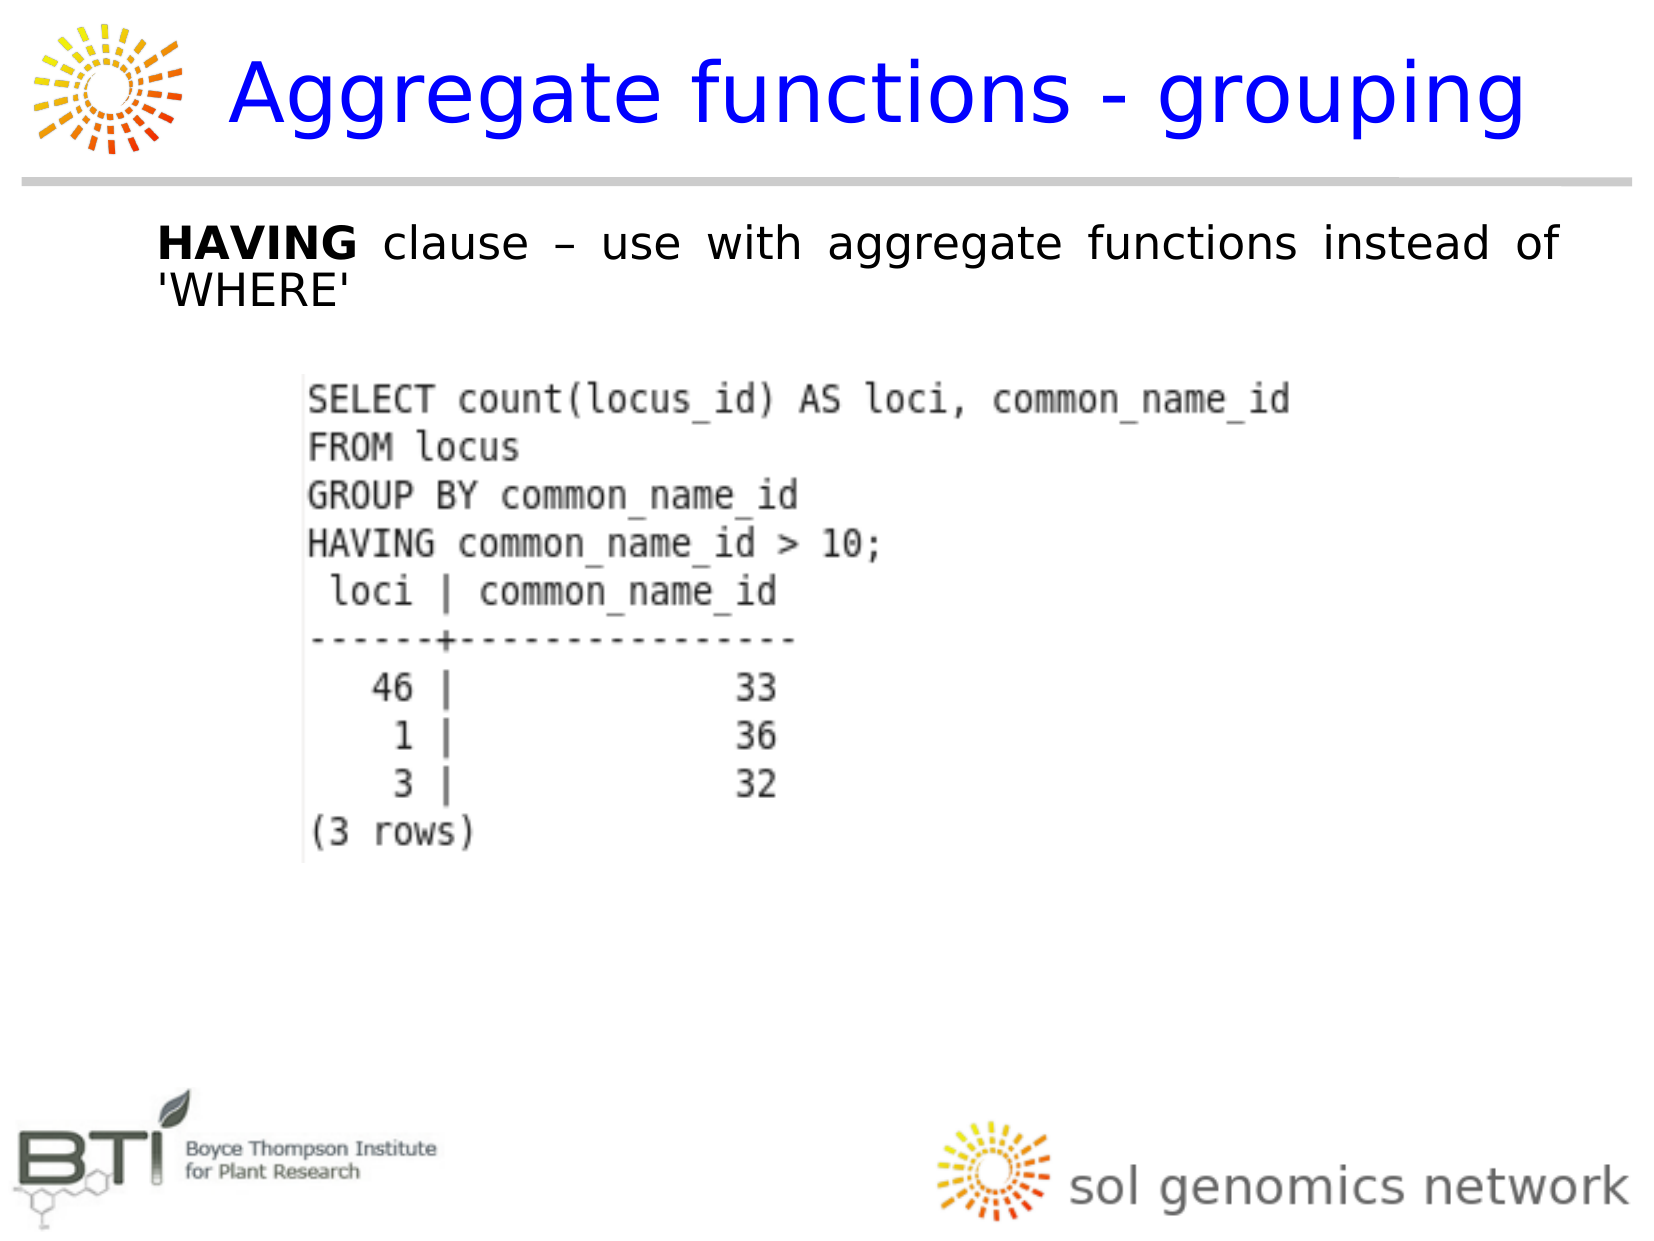

Aggregate functions - grouping
HAVING clause – use with aggregate functions instead of 'WHERE'